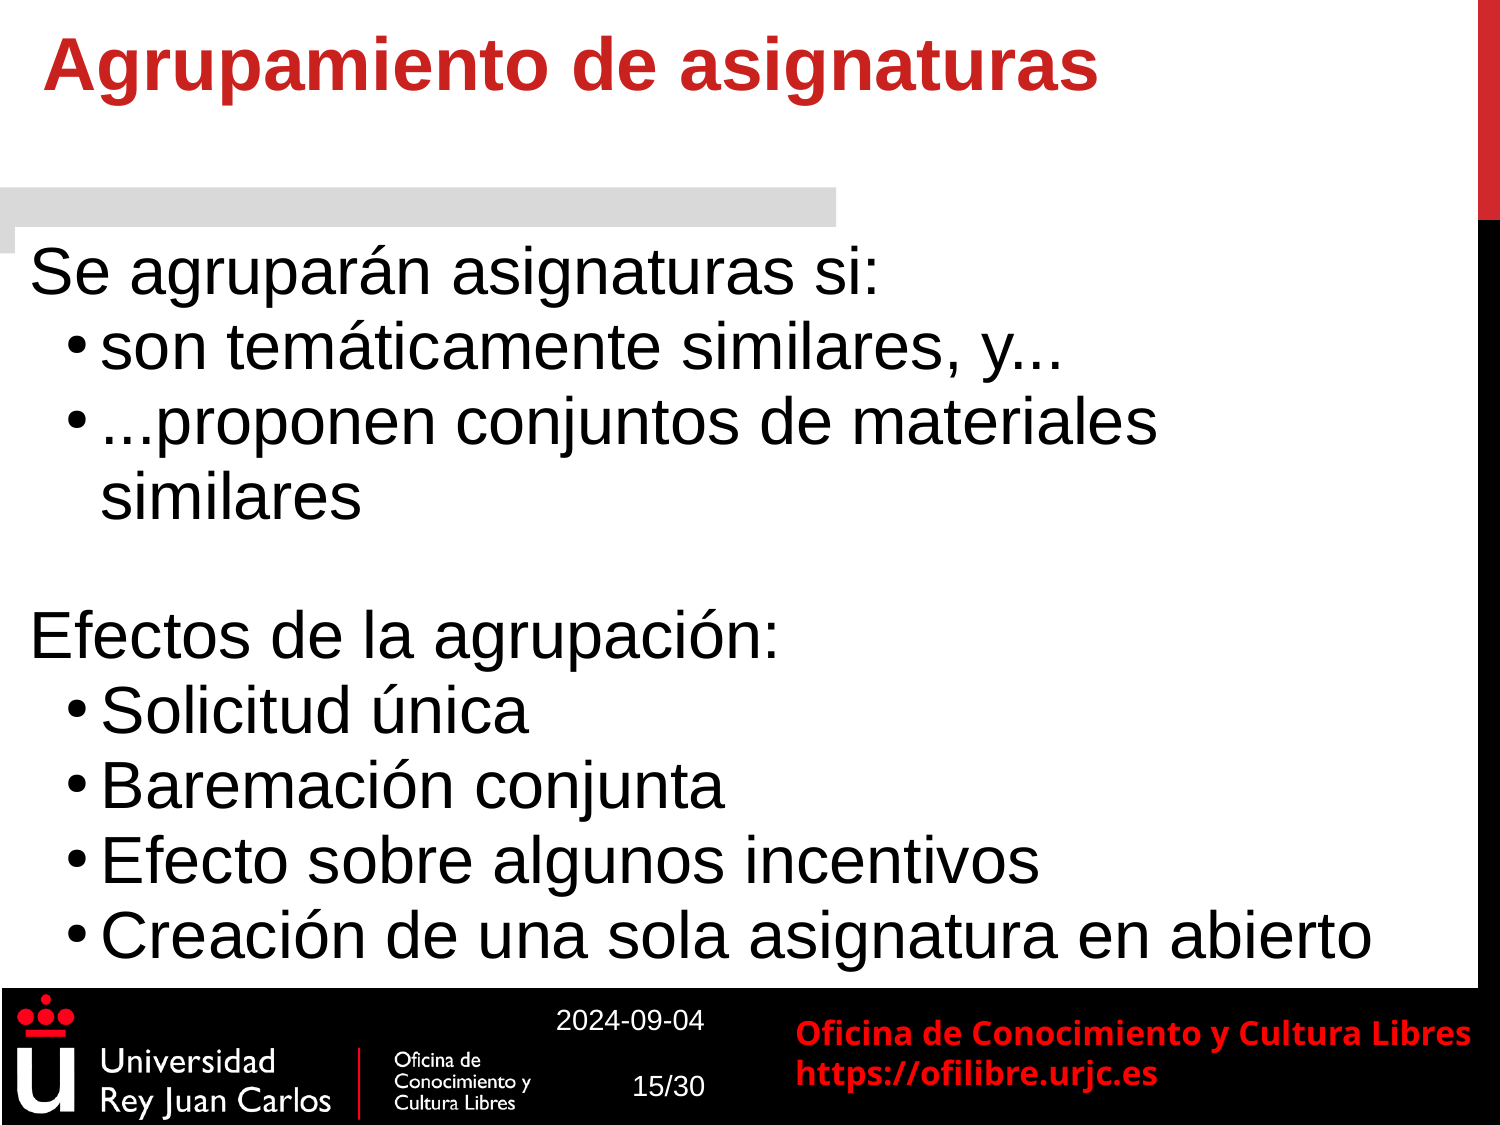

#
Agrupamiento de asignaturas
Se agruparán asignaturas si:
son temáticamente similares, y...
...proponen conjuntos de materiales similares
Efectos de la agrupación:
Solicitud única
Baremación conjunta
Efecto sobre algunos incentivos
Creación de una sola asignatura en abierto